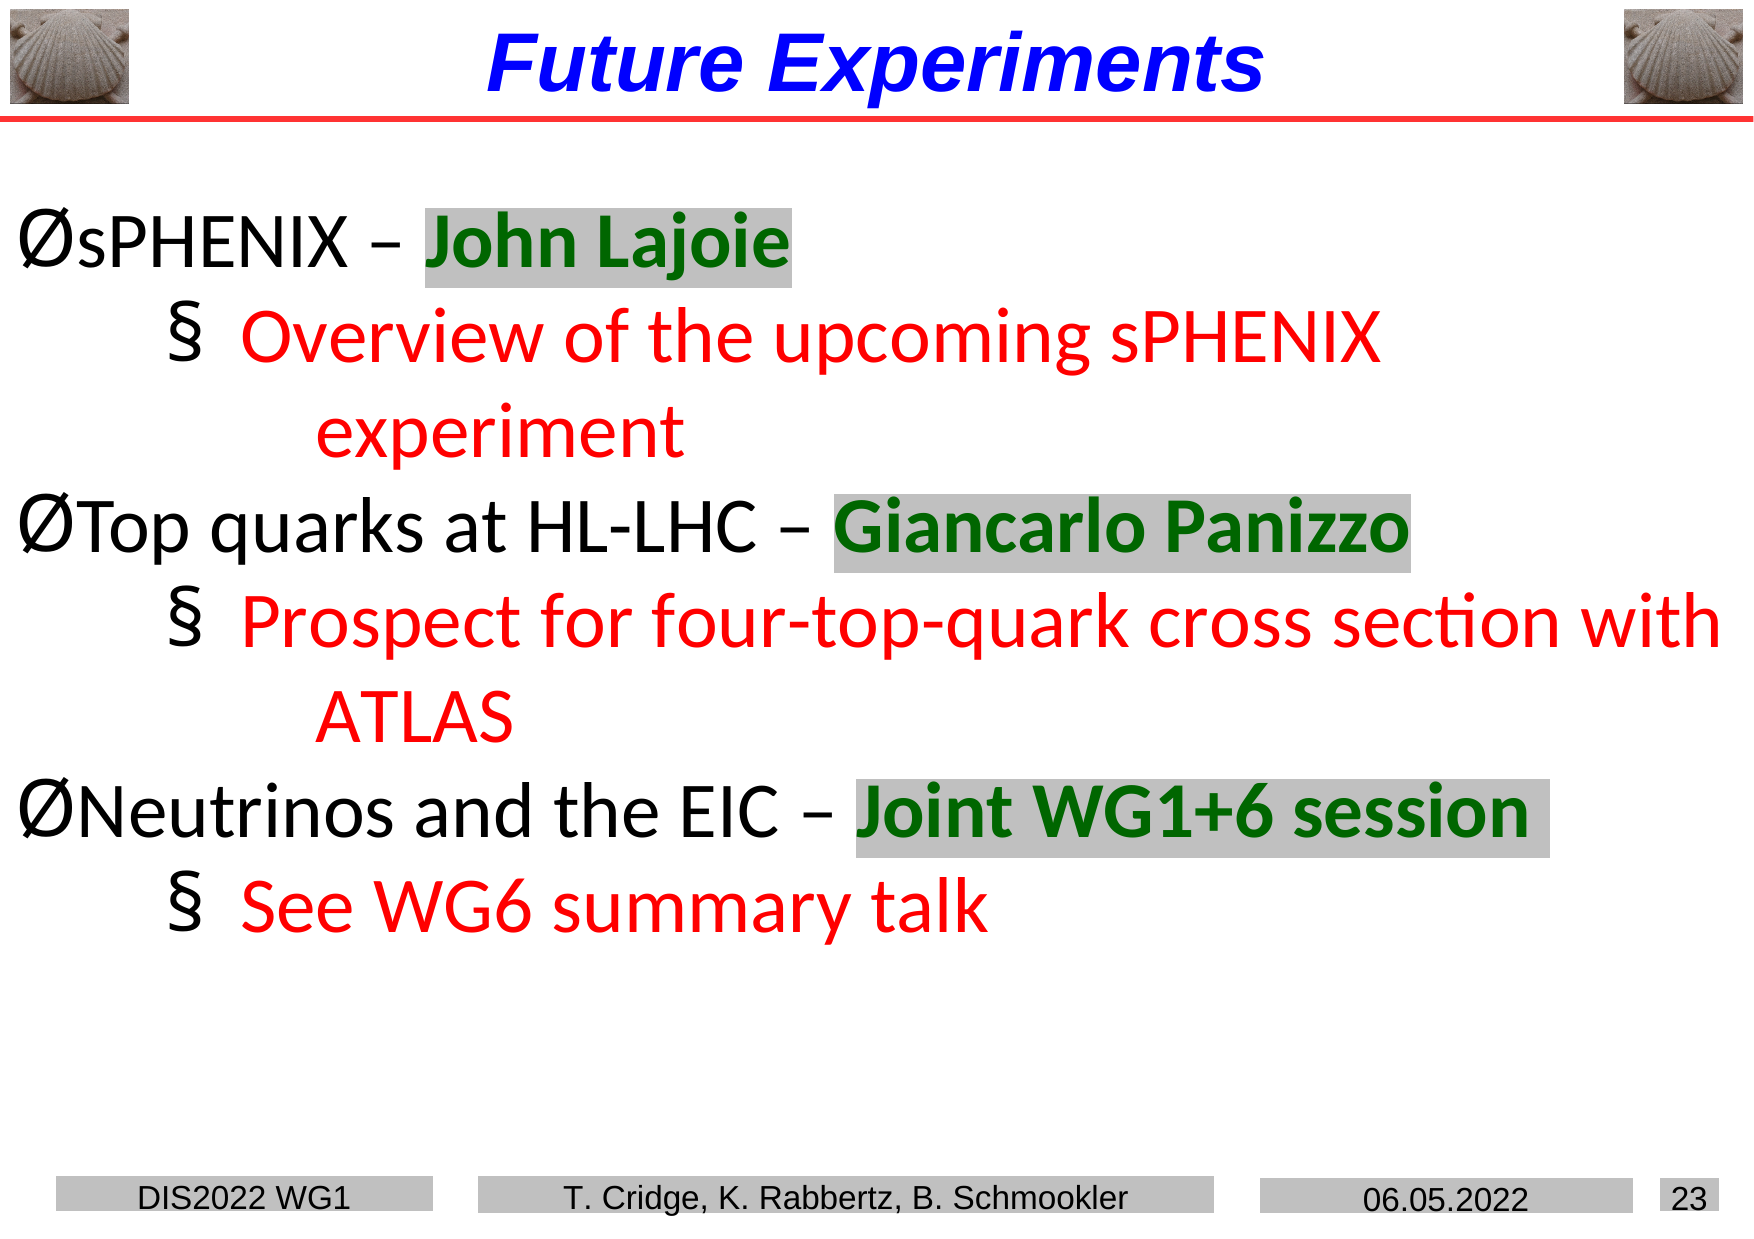

# Future Experiments
sPHENIX – John Lajoie
Overview of the upcoming sPHENIX experiment
Top quarks at HL-LHC – Giancarlo Panizzo
Prospect for four-top-quark cross section with ATLAS
Neutrinos and the EIC – Joint WG1+6 session
See WG6 summary talk